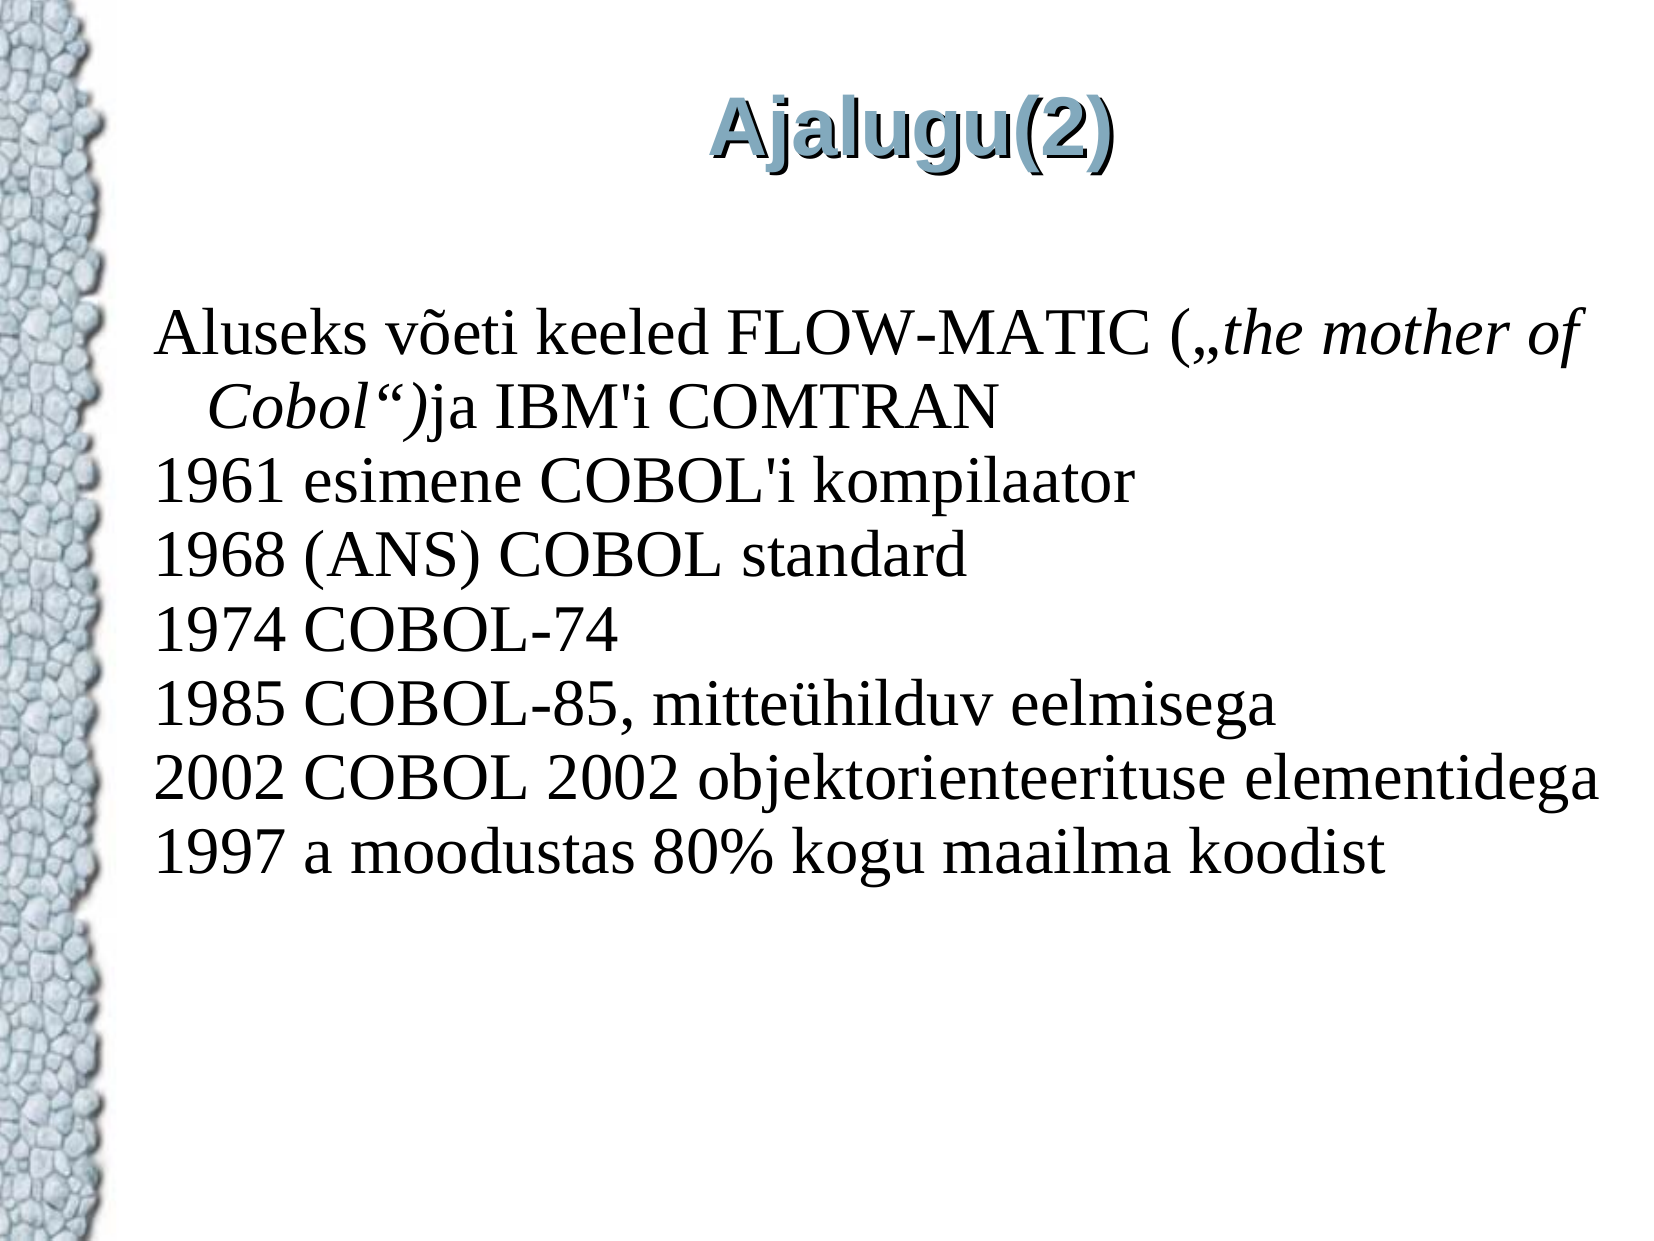

# Ajalugu(2)
Aluseks võeti keeled FLOW-MATIC („the mother of Cobol“)ja IBM'i COMTRAN
1961 esimene COBOL'i kompilaator
1968 (ANS) COBOL standard
1974 COBOL-74
1985 COBOL-85, mitteühilduv eelmisega
2002 COBOL 2002 objektorienteerituse elementidega
1997 a moodustas 80% kogu maailma koodist